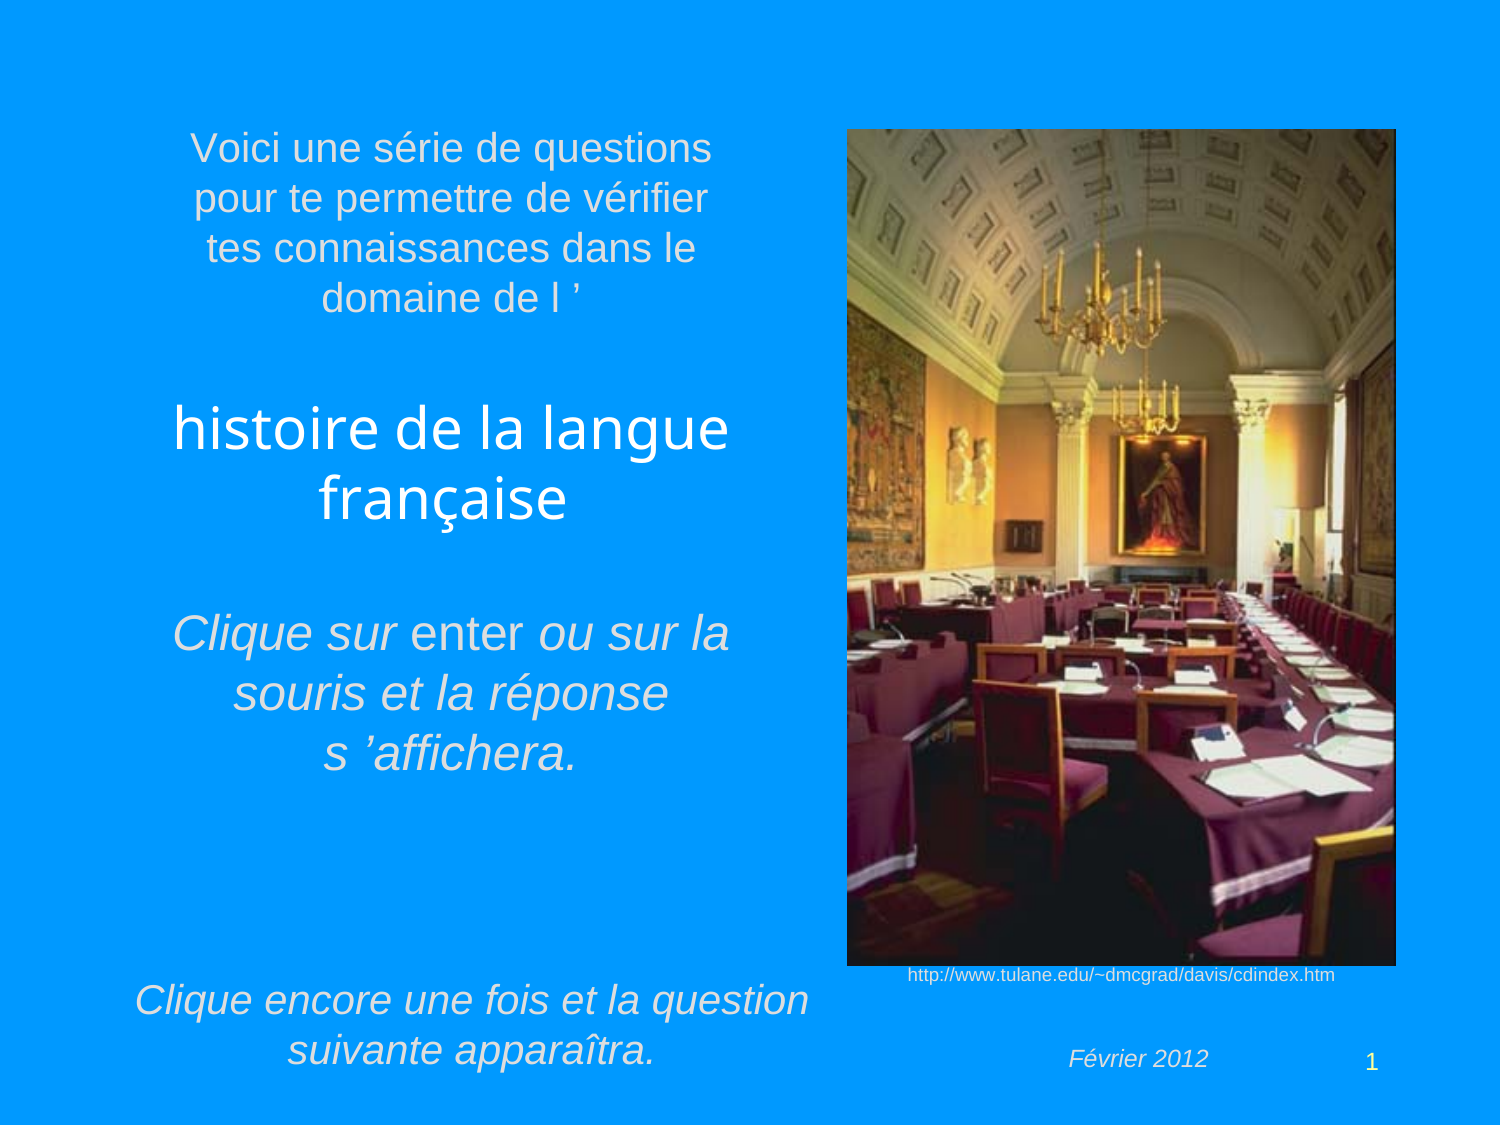

Voici une série de questions pour te permettre de vérifier tes connaissances dans le domaine de l ’
histoire de la langue française
Clique sur enter ou sur la souris et la réponse s ’affichera.
http://www.tulane.edu/~dmcgrad/davis/cdindex.htm
Clique encore une fois et la question suivante apparaîtra.
Février 2012
1